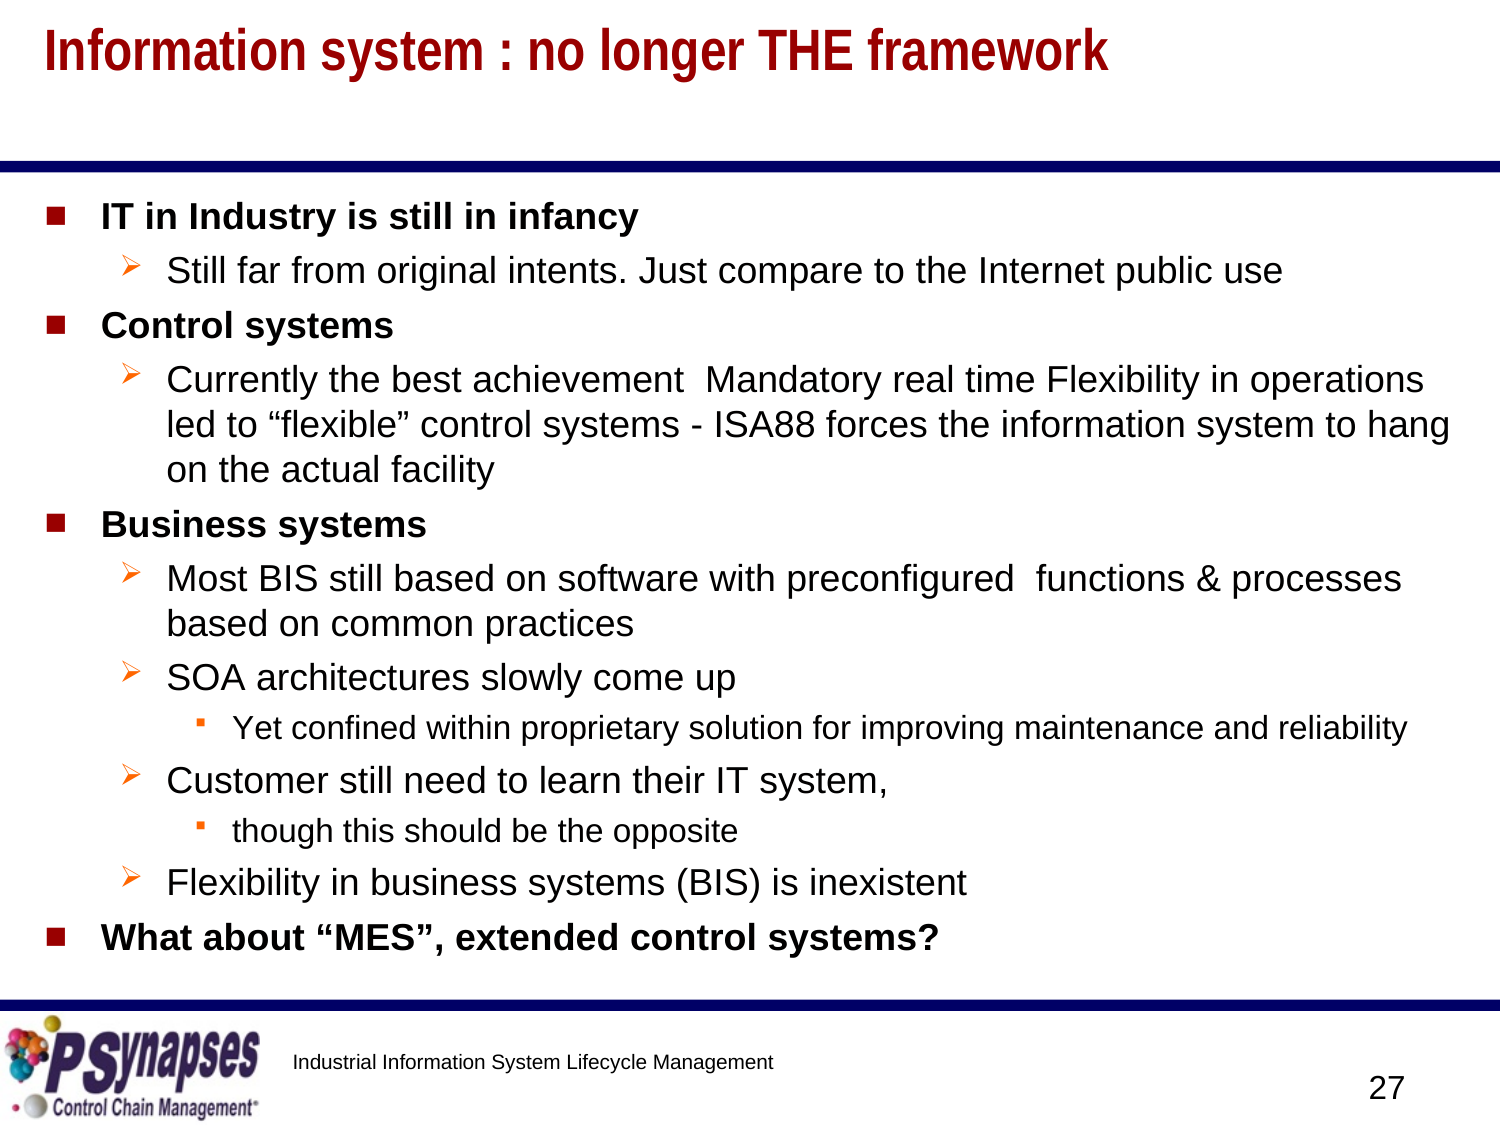

# Information system : no longer THE framework
IT in Industry is still in infancy
Still far from original intents. Just compare to the Internet public use
Control systems
Currently the best achievement Mandatory real time Flexibility in operations led to “flexible” control systems - ISA88 forces the information system to hang on the actual facility
Business systems
Most BIS still based on software with preconfigured functions & processes based on common practices
SOA architectures slowly come up
Yet confined within proprietary solution for improving maintenance and reliability
Customer still need to learn their IT system,
though this should be the opposite
Flexibility in business systems (BIS) is inexistent
What about “MES”, extended control systems?